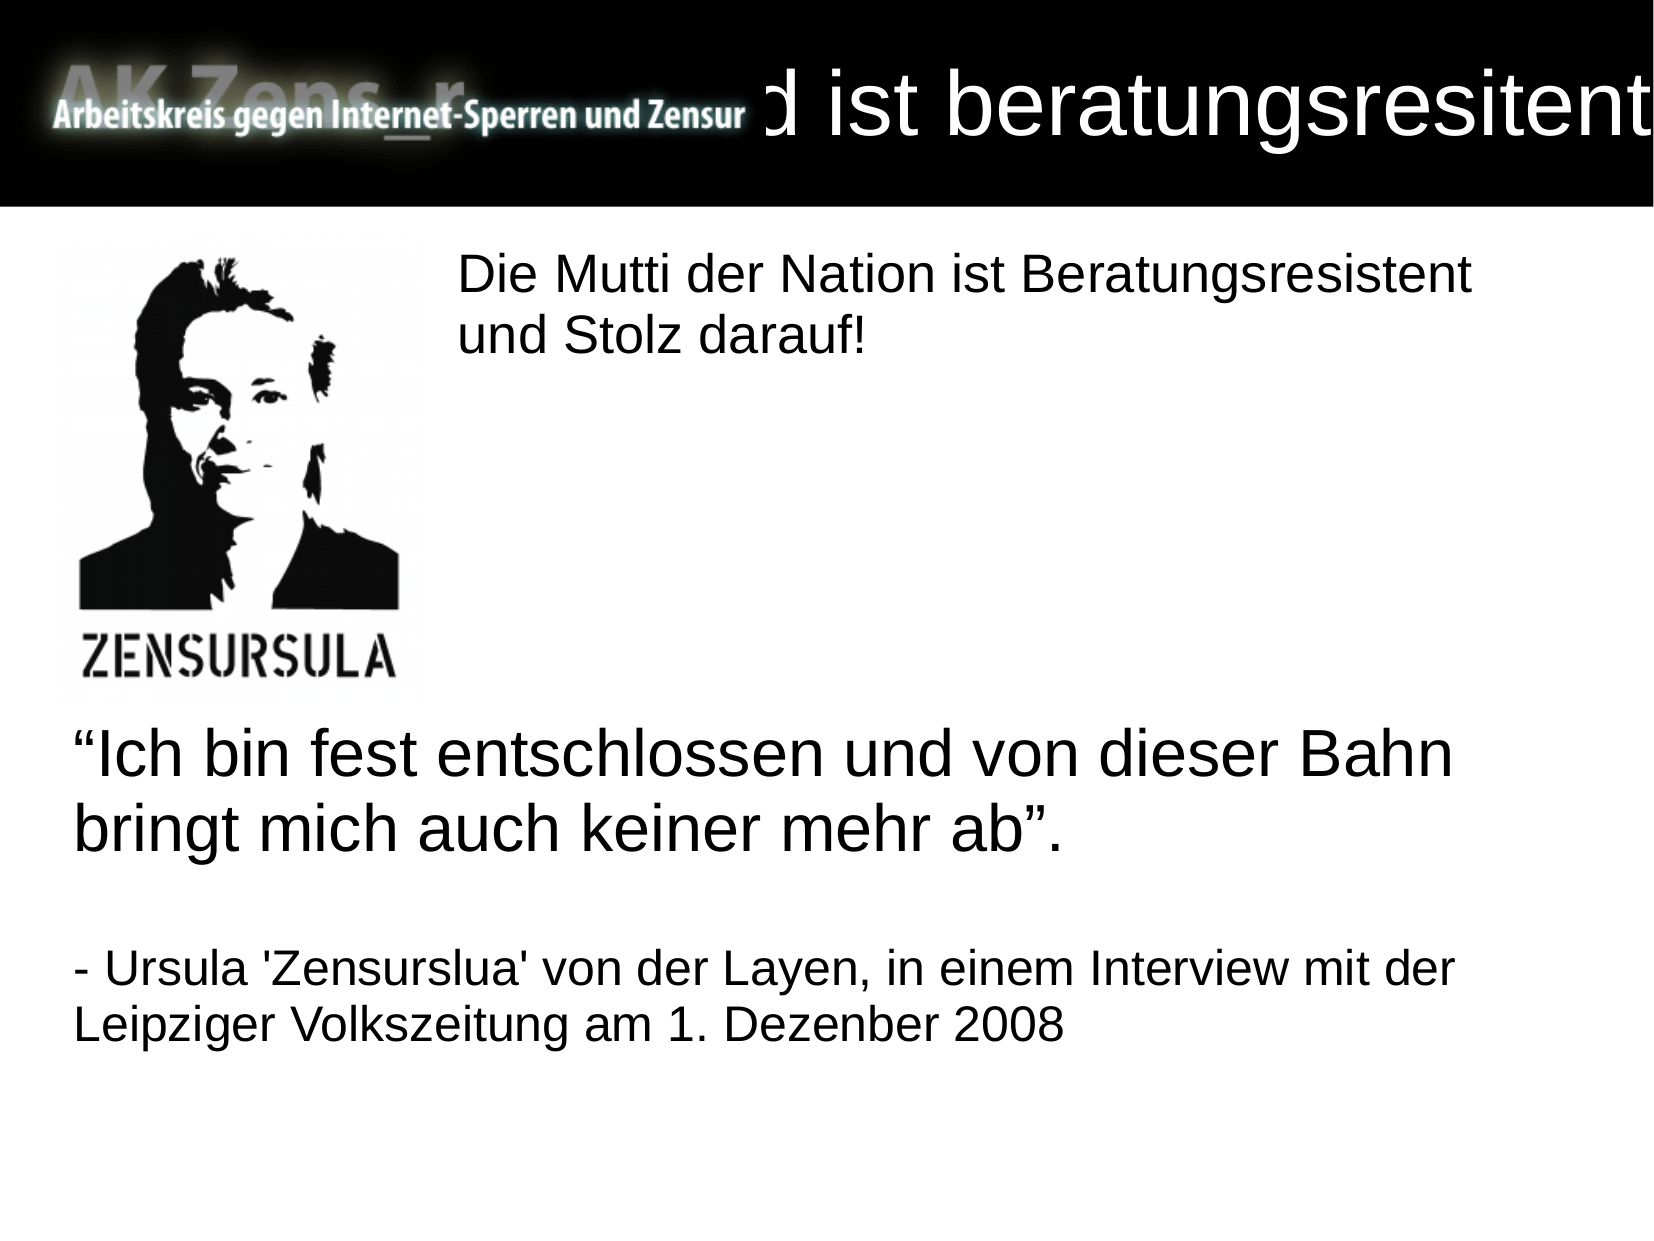

# Und ist beratungsresitent
Die Mutti der Nation ist Beratungsresistent
und Stolz darauf!
“Ich bin fest entschlossen und von dieser Bahn bringt mich auch keiner mehr ab”.
- Ursula 'Zensurslua' von der Layen, in einem Interview mit der Leipziger Volkszeitung am 1. Dezenber 2008